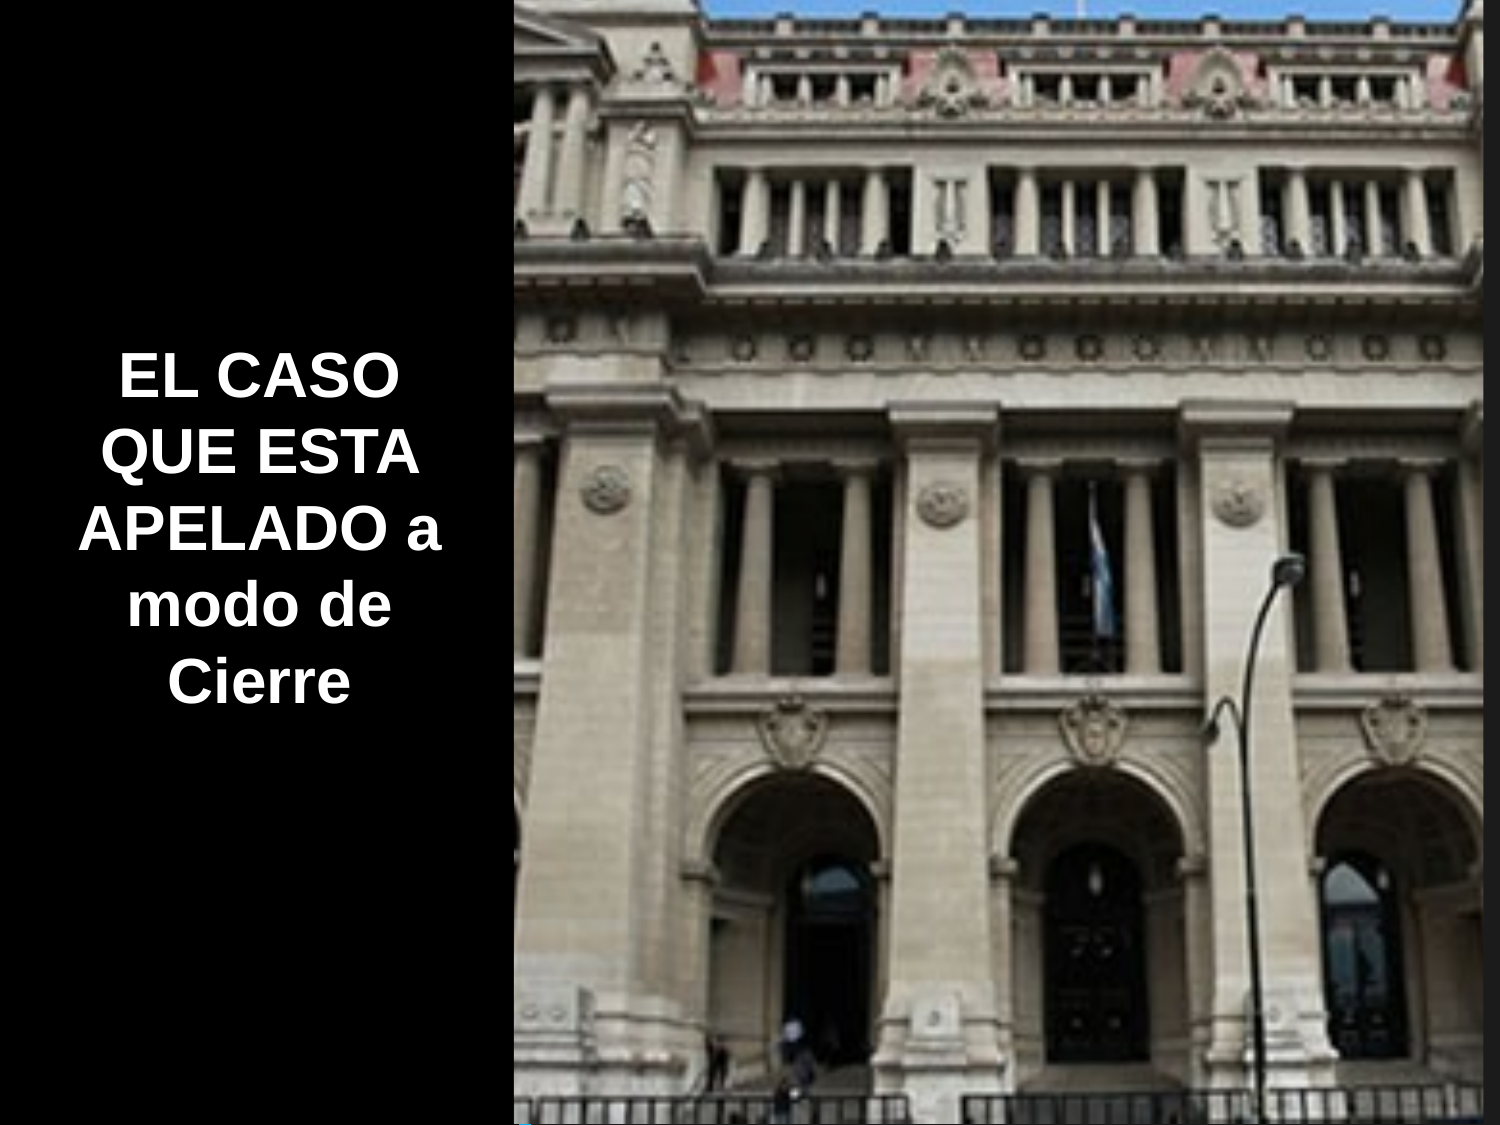

# EL CASO QUE ESTA APELADO a modo de Cierre